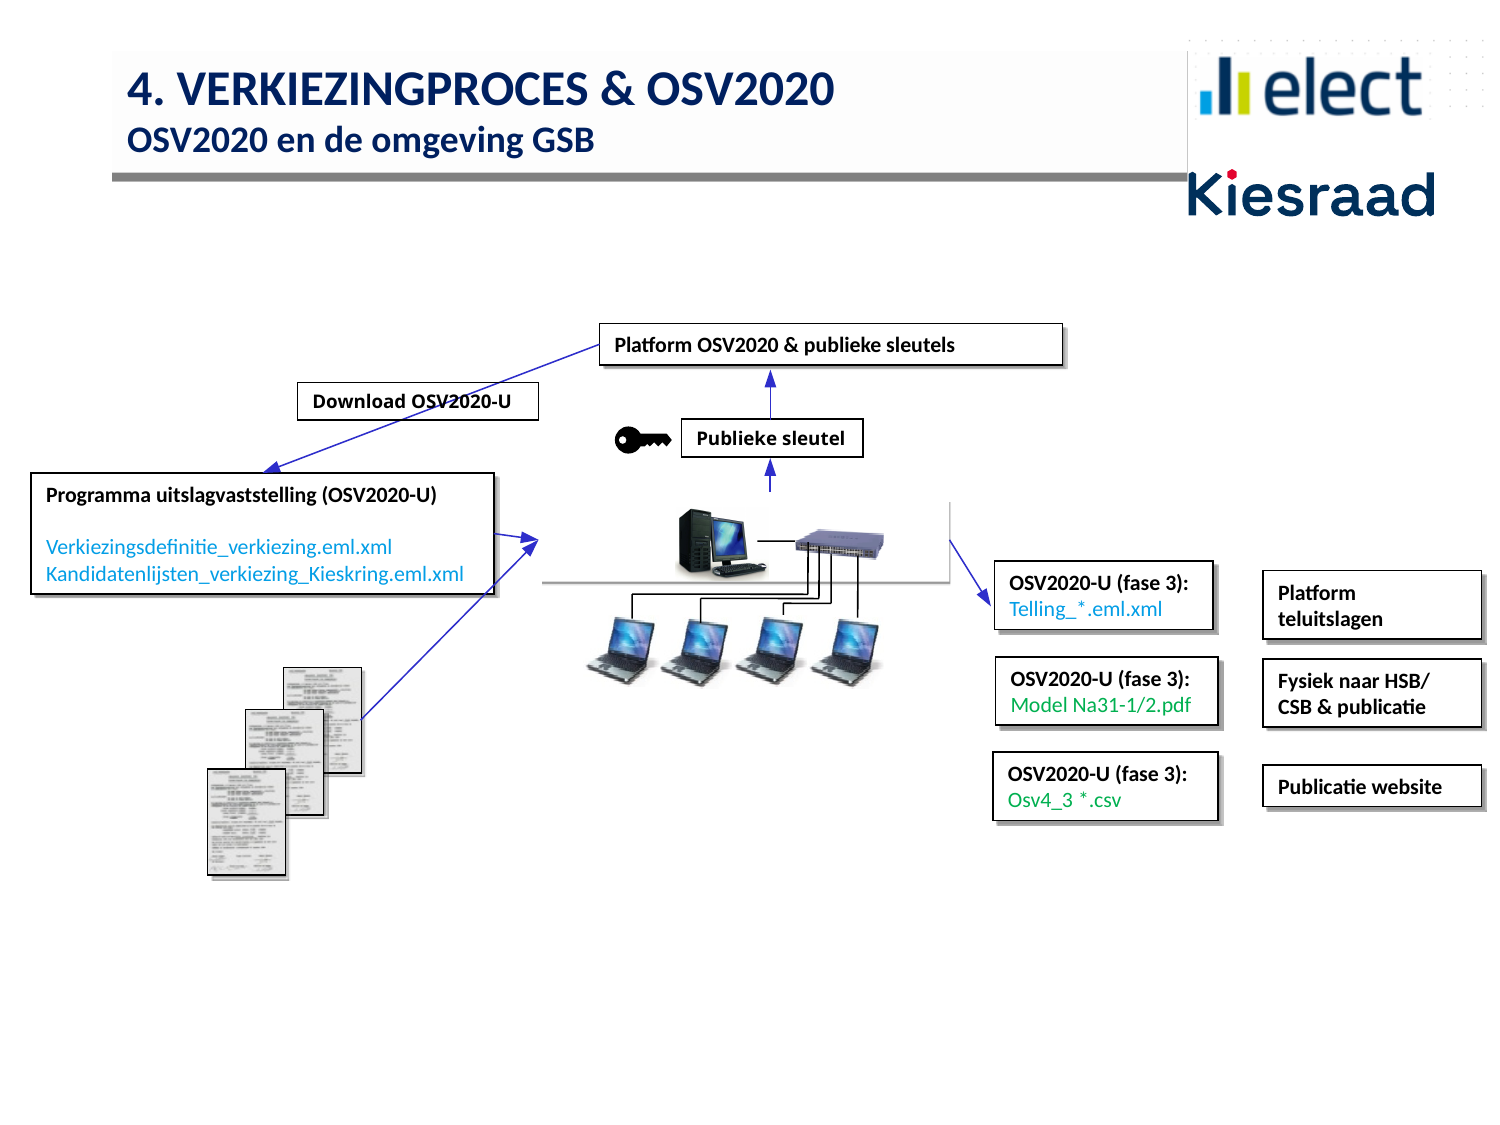

4. VERKIEZINGPROCES & OSV2020
OSV2020 en de omgeving GSB
Platform OSV2020 & publieke sleutels
Download OSV2020-U
Publieke sleutel
Programma uitslagvaststelling (OSV2020-U)
Verkiezingsdefinitie_verkiezing.eml.xml Kandidatenlijsten_verkiezing_Kieskring.eml.xml
OSV2020-U (fase 3): Telling_*.eml.xml
Platform teluitslagen
OSV2020-U (fase 3): Model Na31-1/2.pdf
Fysiek naar HSB/ CSB & publicatie
OSV2020-U (fase 3): Osv4_3 *.csv
Publicatie website